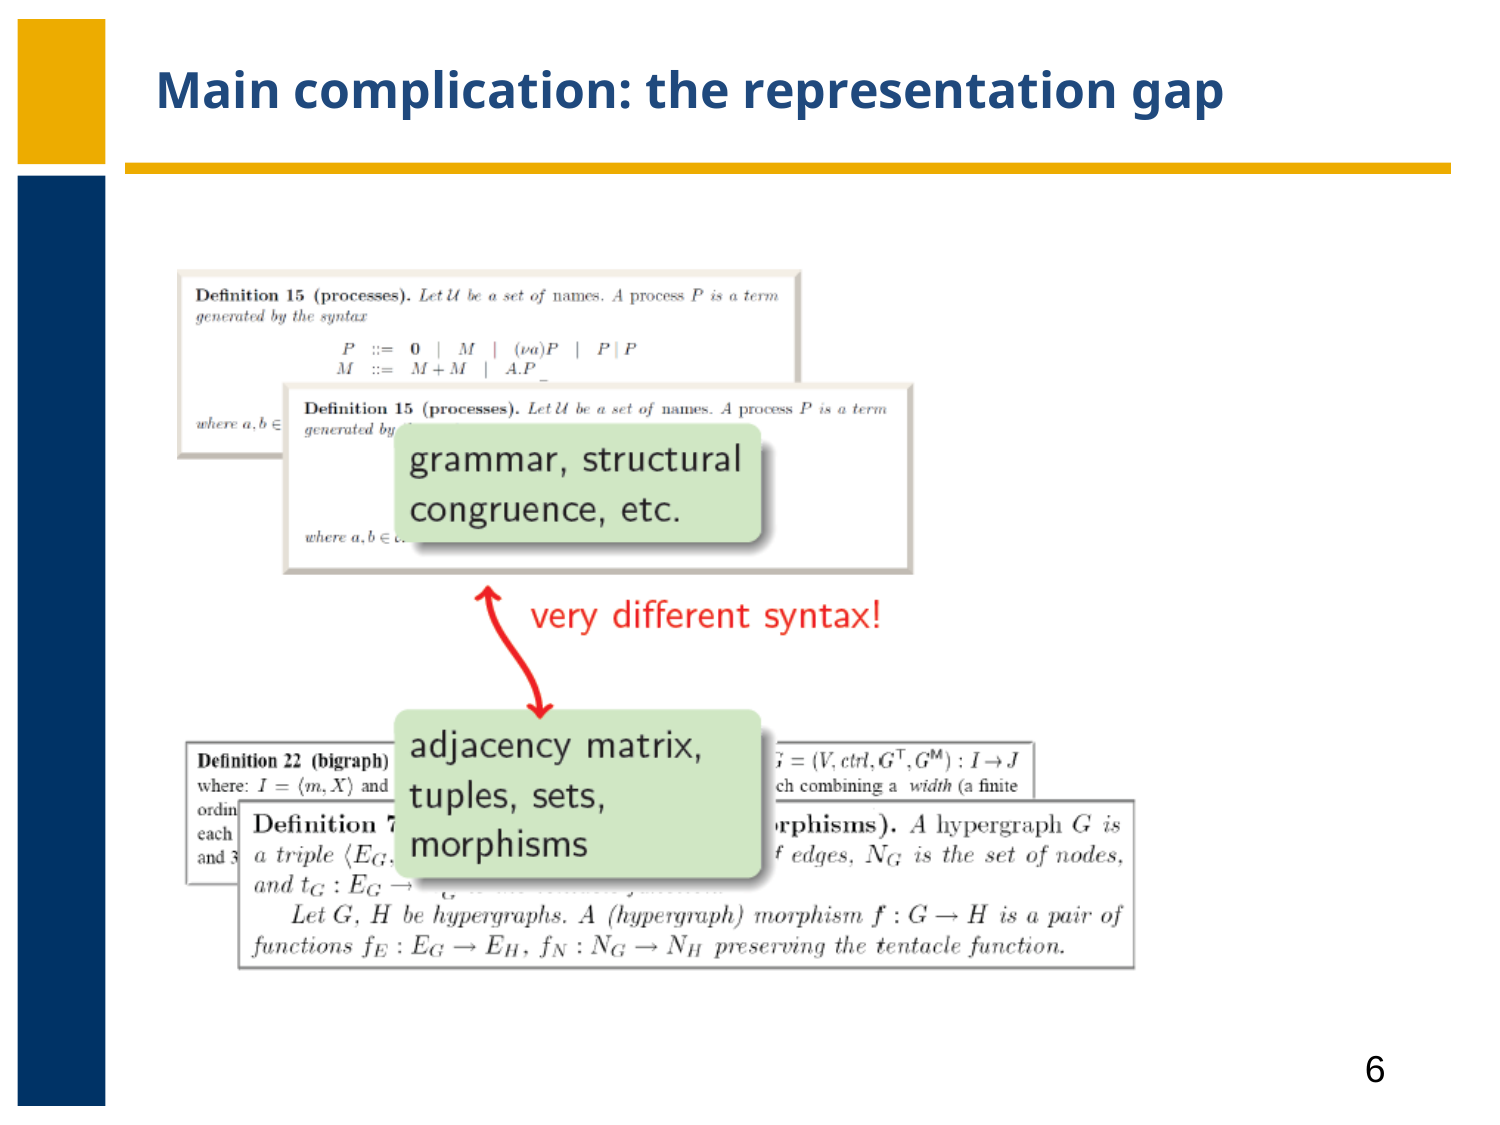

# Main complication: the representation gap
6